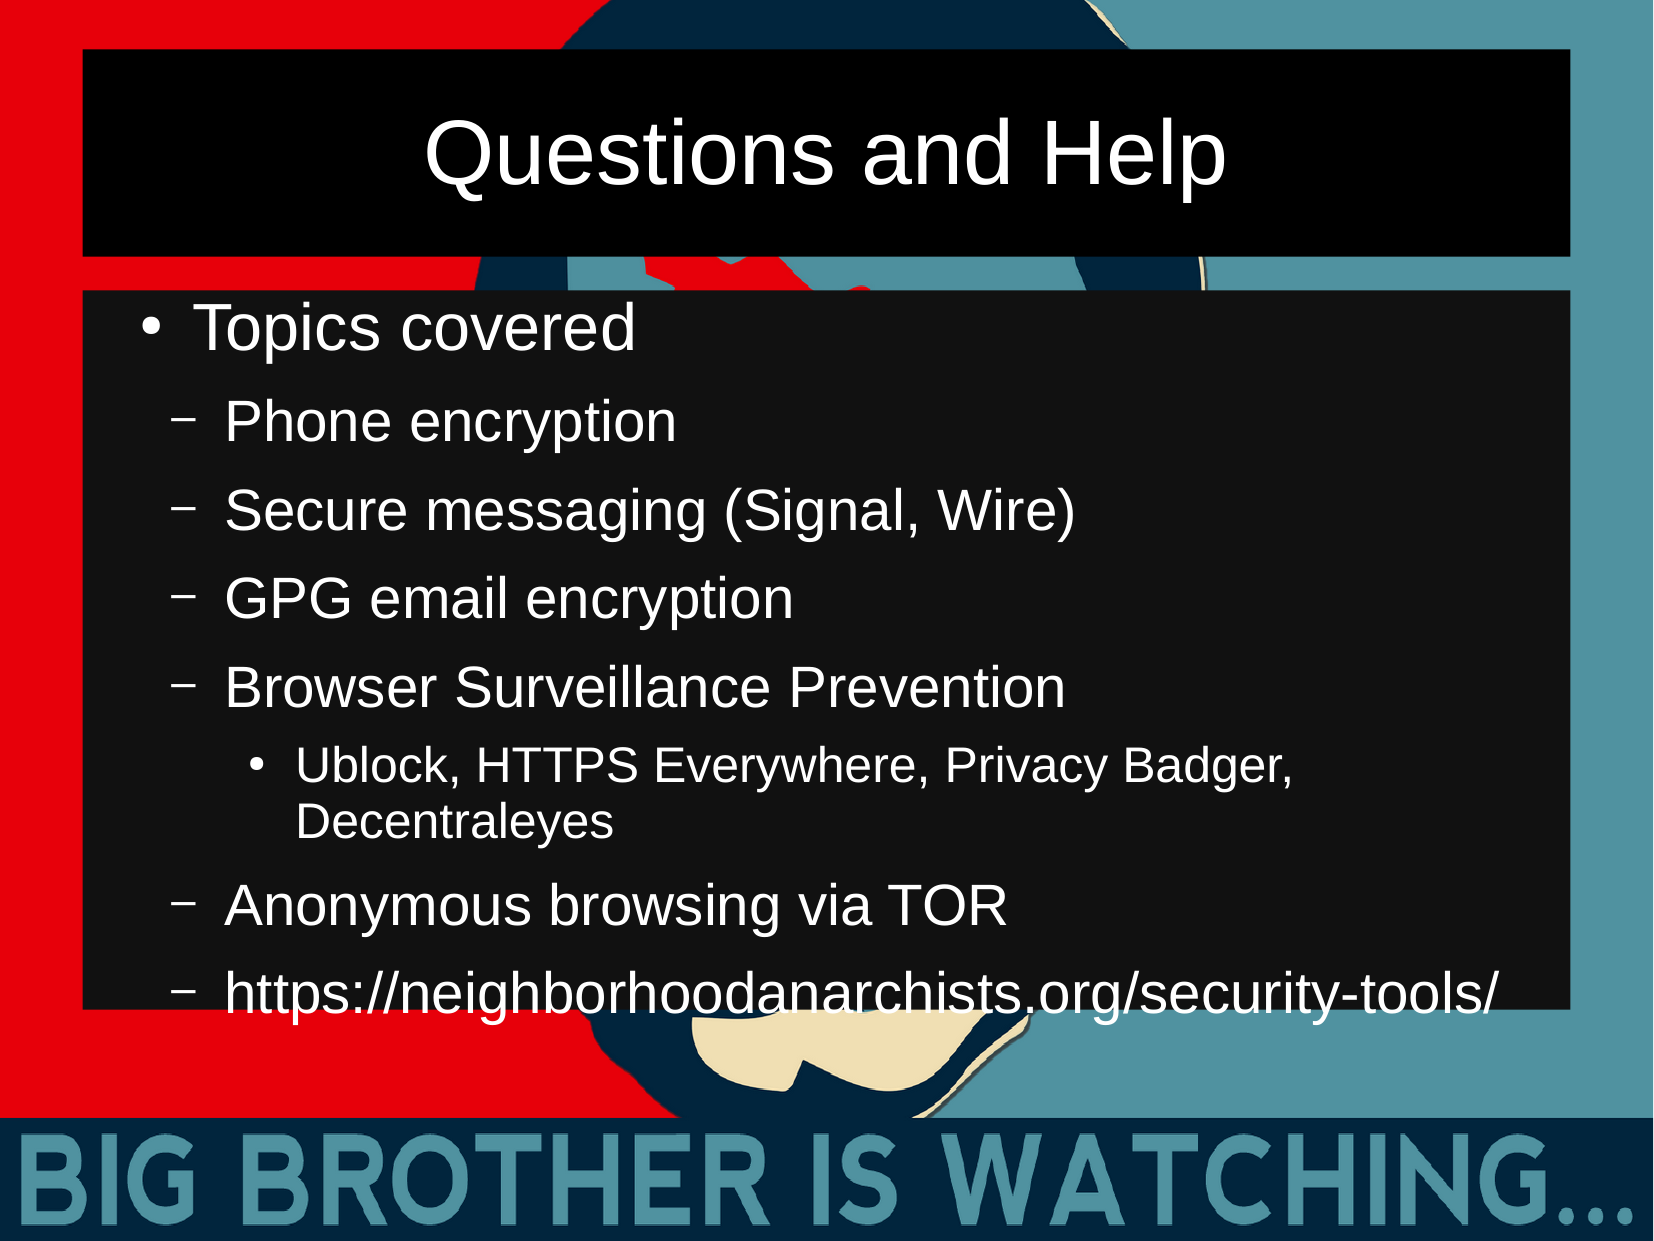

# Questions and Help
Topics covered
Phone encryption
Secure messaging (Signal, Wire)
GPG email encryption
Browser Surveillance Prevention
Ublock, HTTPS Everywhere, Privacy Badger, Decentraleyes
Anonymous browsing via TOR
https://neighborhoodanarchists.org/security-tools/